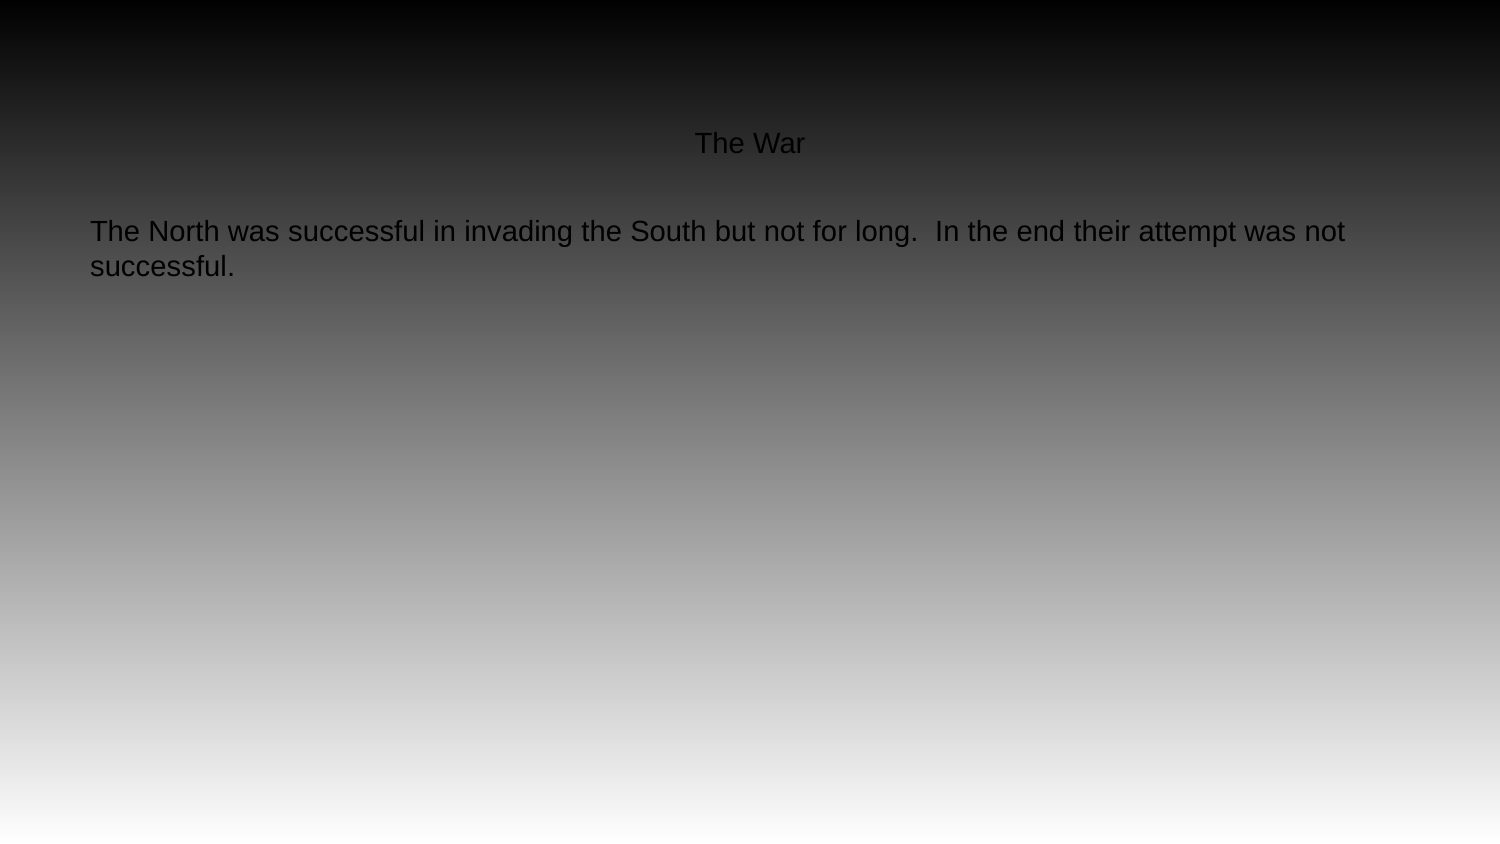

# The War
The North was successful in invading the South but not for long. In the end their attempt was not successful.